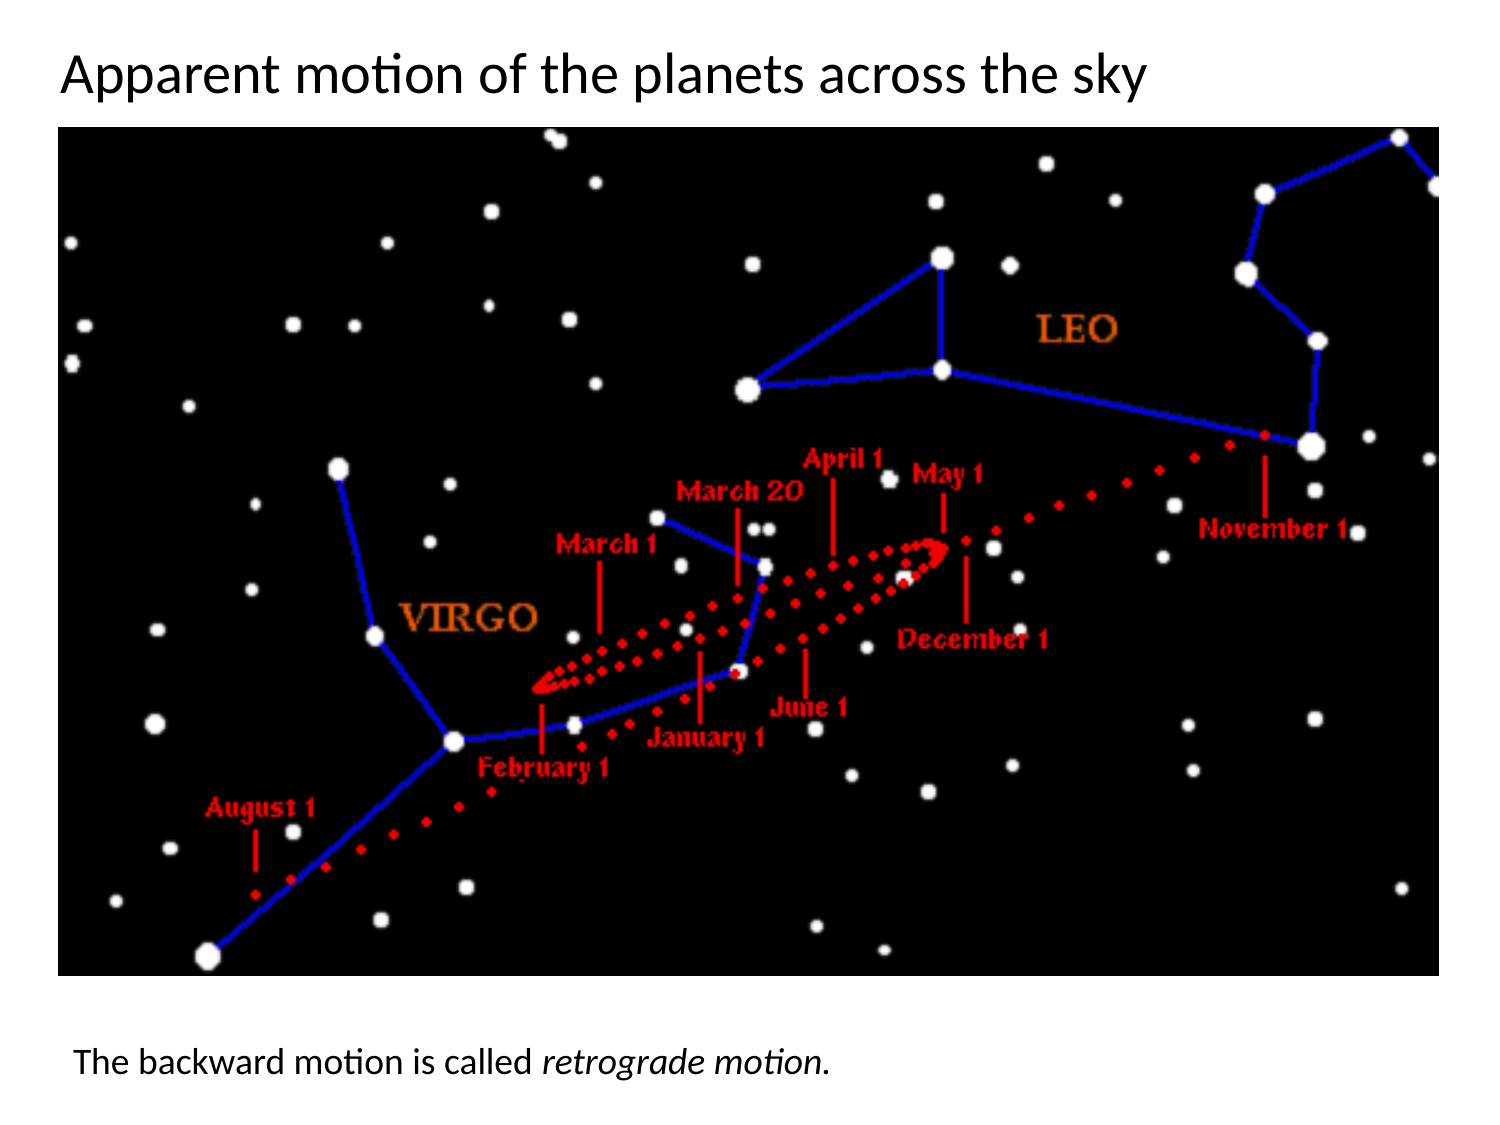

Apparent motion of the planets across the sky
The backward motion is called retrograde motion.